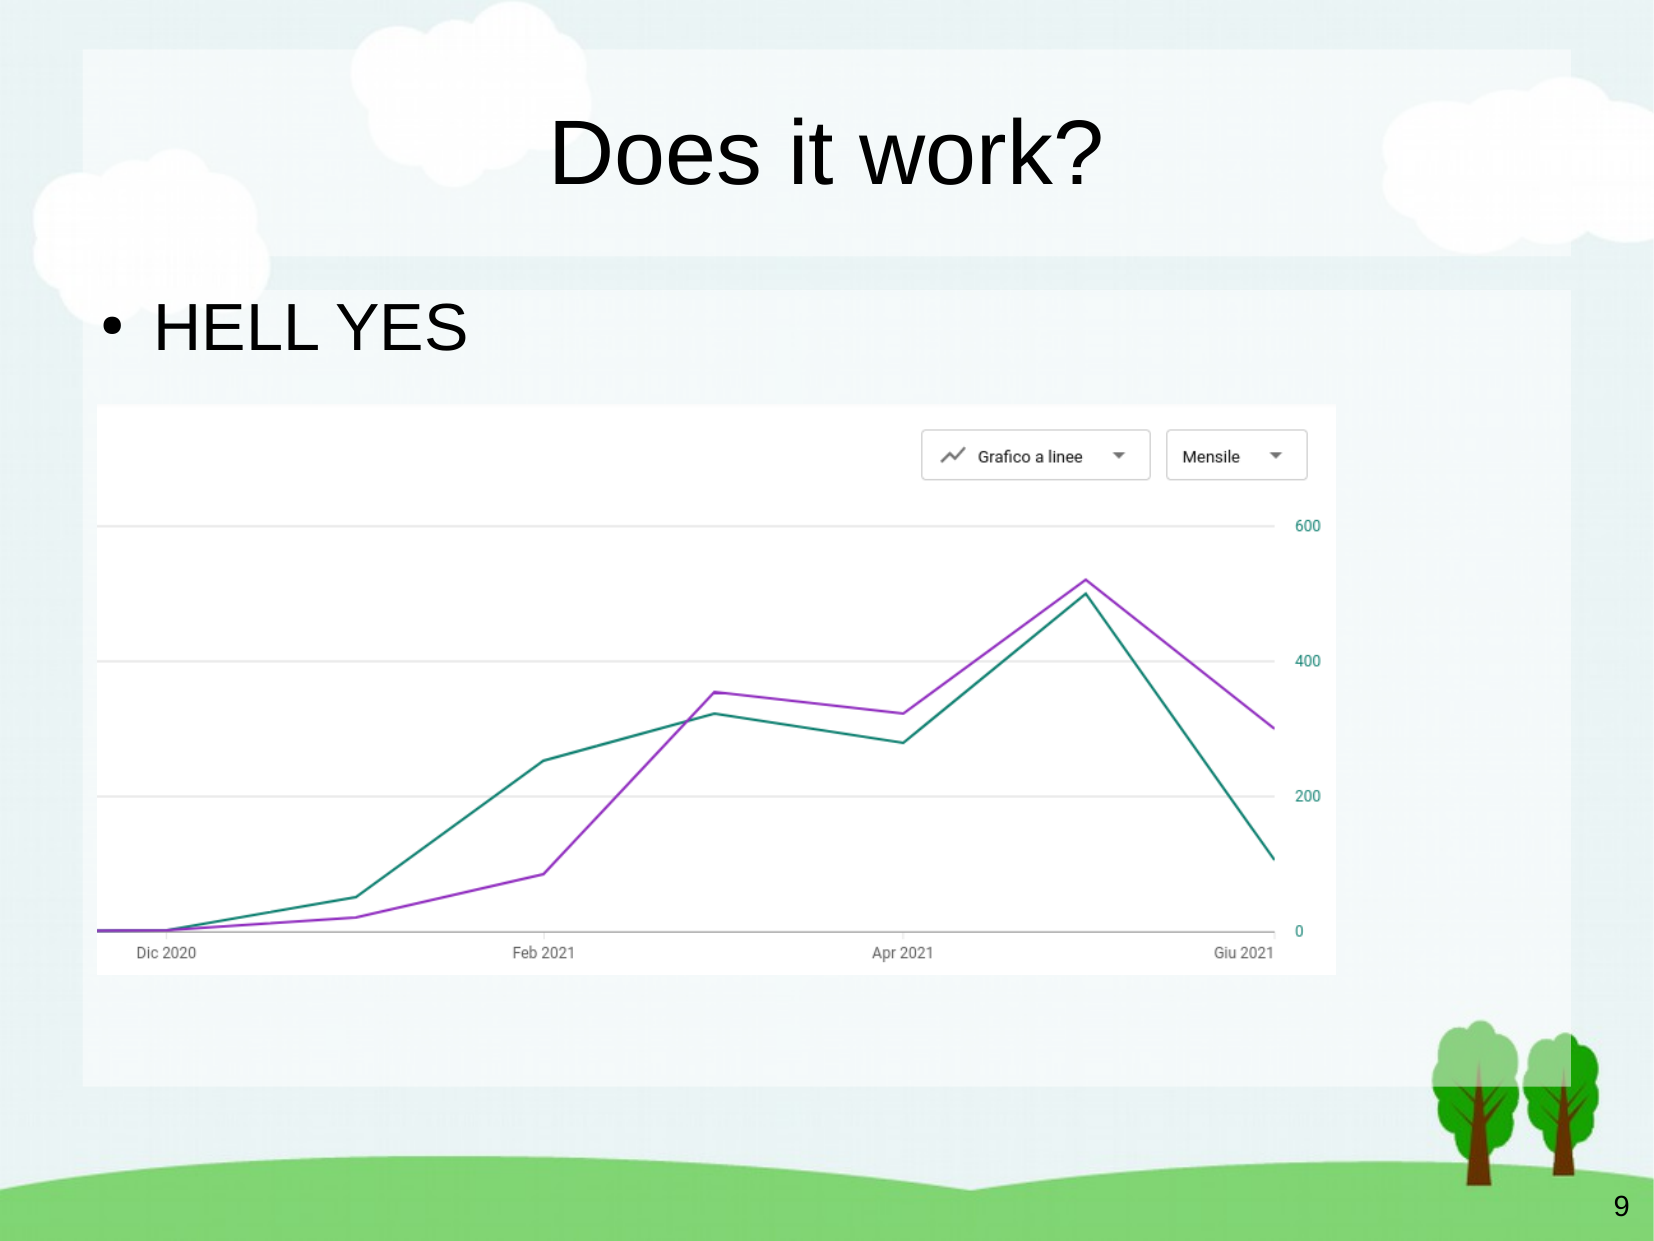

# Does it work?
HELL YES
9